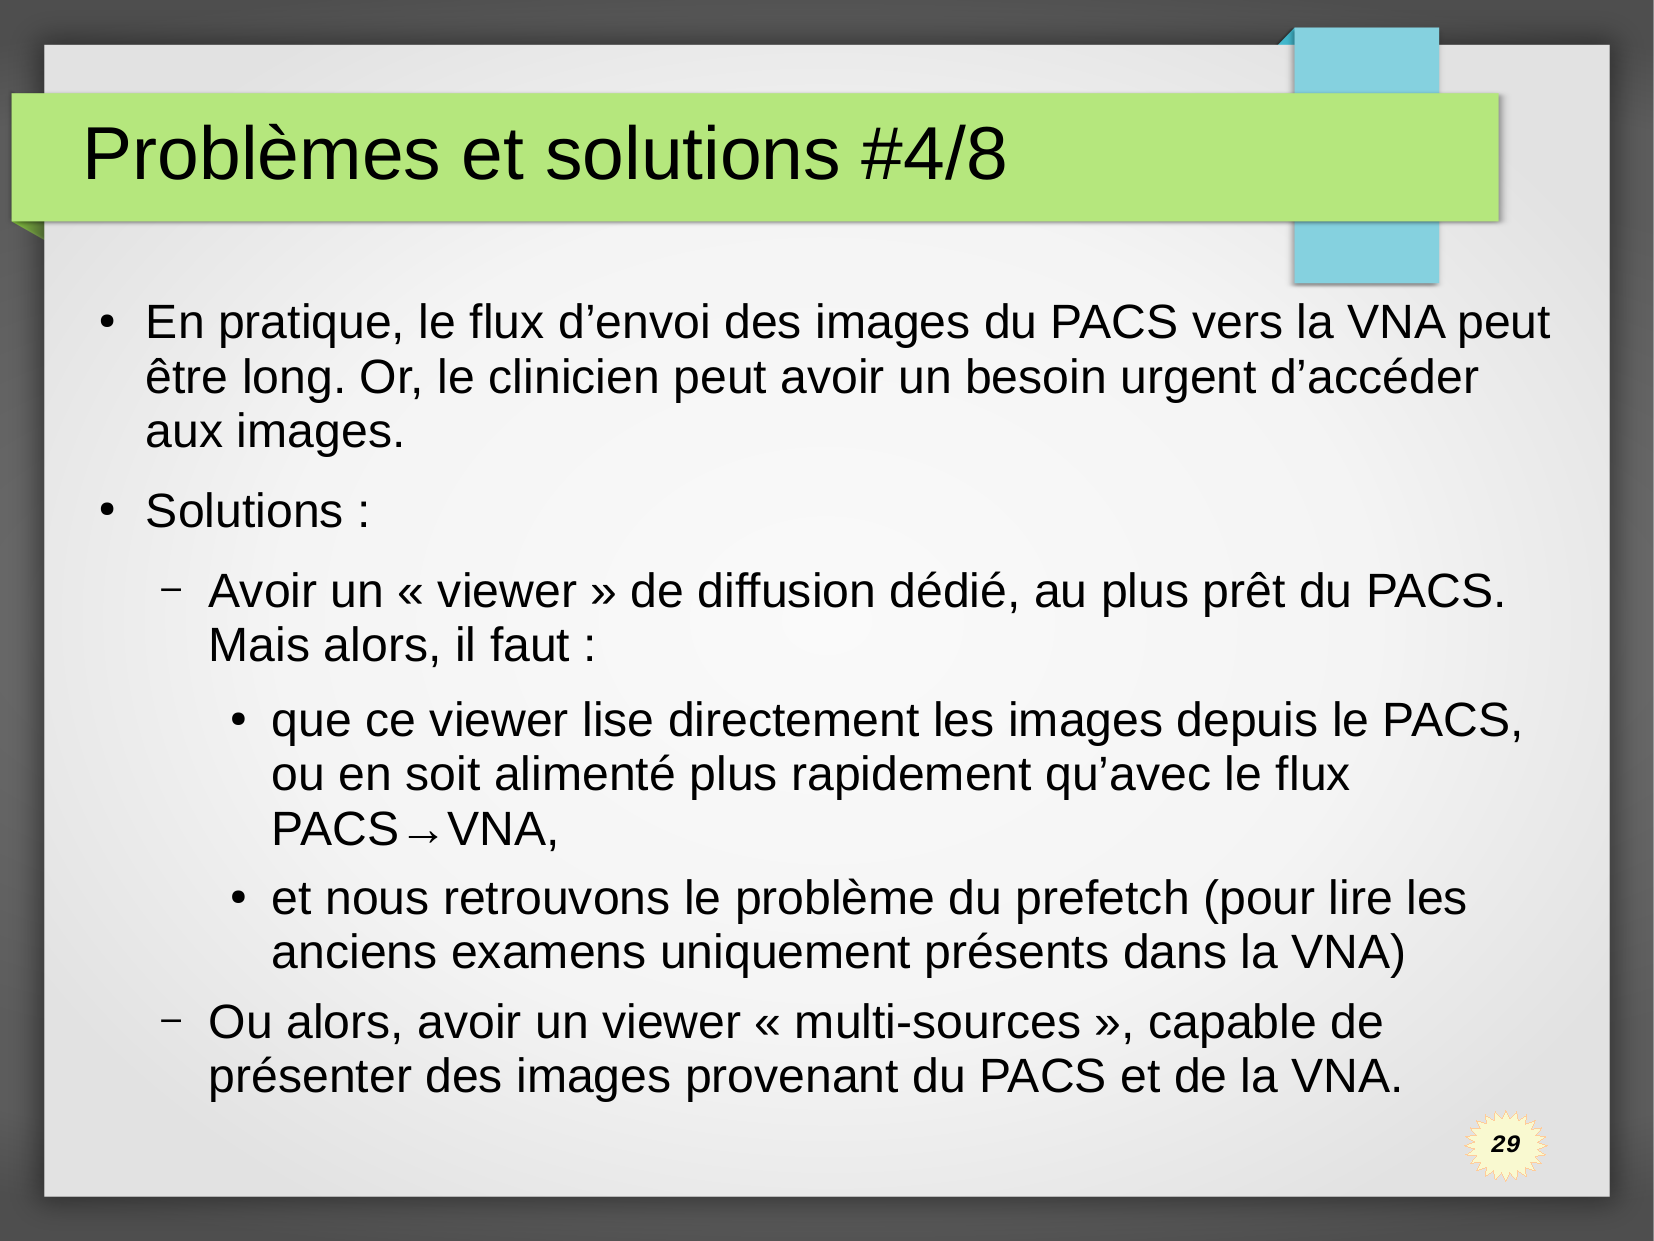

# Problèmes et solutions #4/8
En pratique, le flux d’envoi des images du PACS vers la VNA peut être long. Or, le clinicien peut avoir un besoin urgent d’accéder aux images.
Solutions :
Avoir un « viewer » de diffusion dédié, au plus prêt du PACS. Mais alors, il faut :
que ce viewer lise directement les images depuis le PACS, ou en soit alimenté plus rapidement qu’avec le flux PACS→VNA,
et nous retrouvons le problème du prefetch (pour lire les anciens examens uniquement présents dans la VNA)
Ou alors, avoir un viewer « multi-sources », capable de présenter des images provenant du PACS et de la VNA.